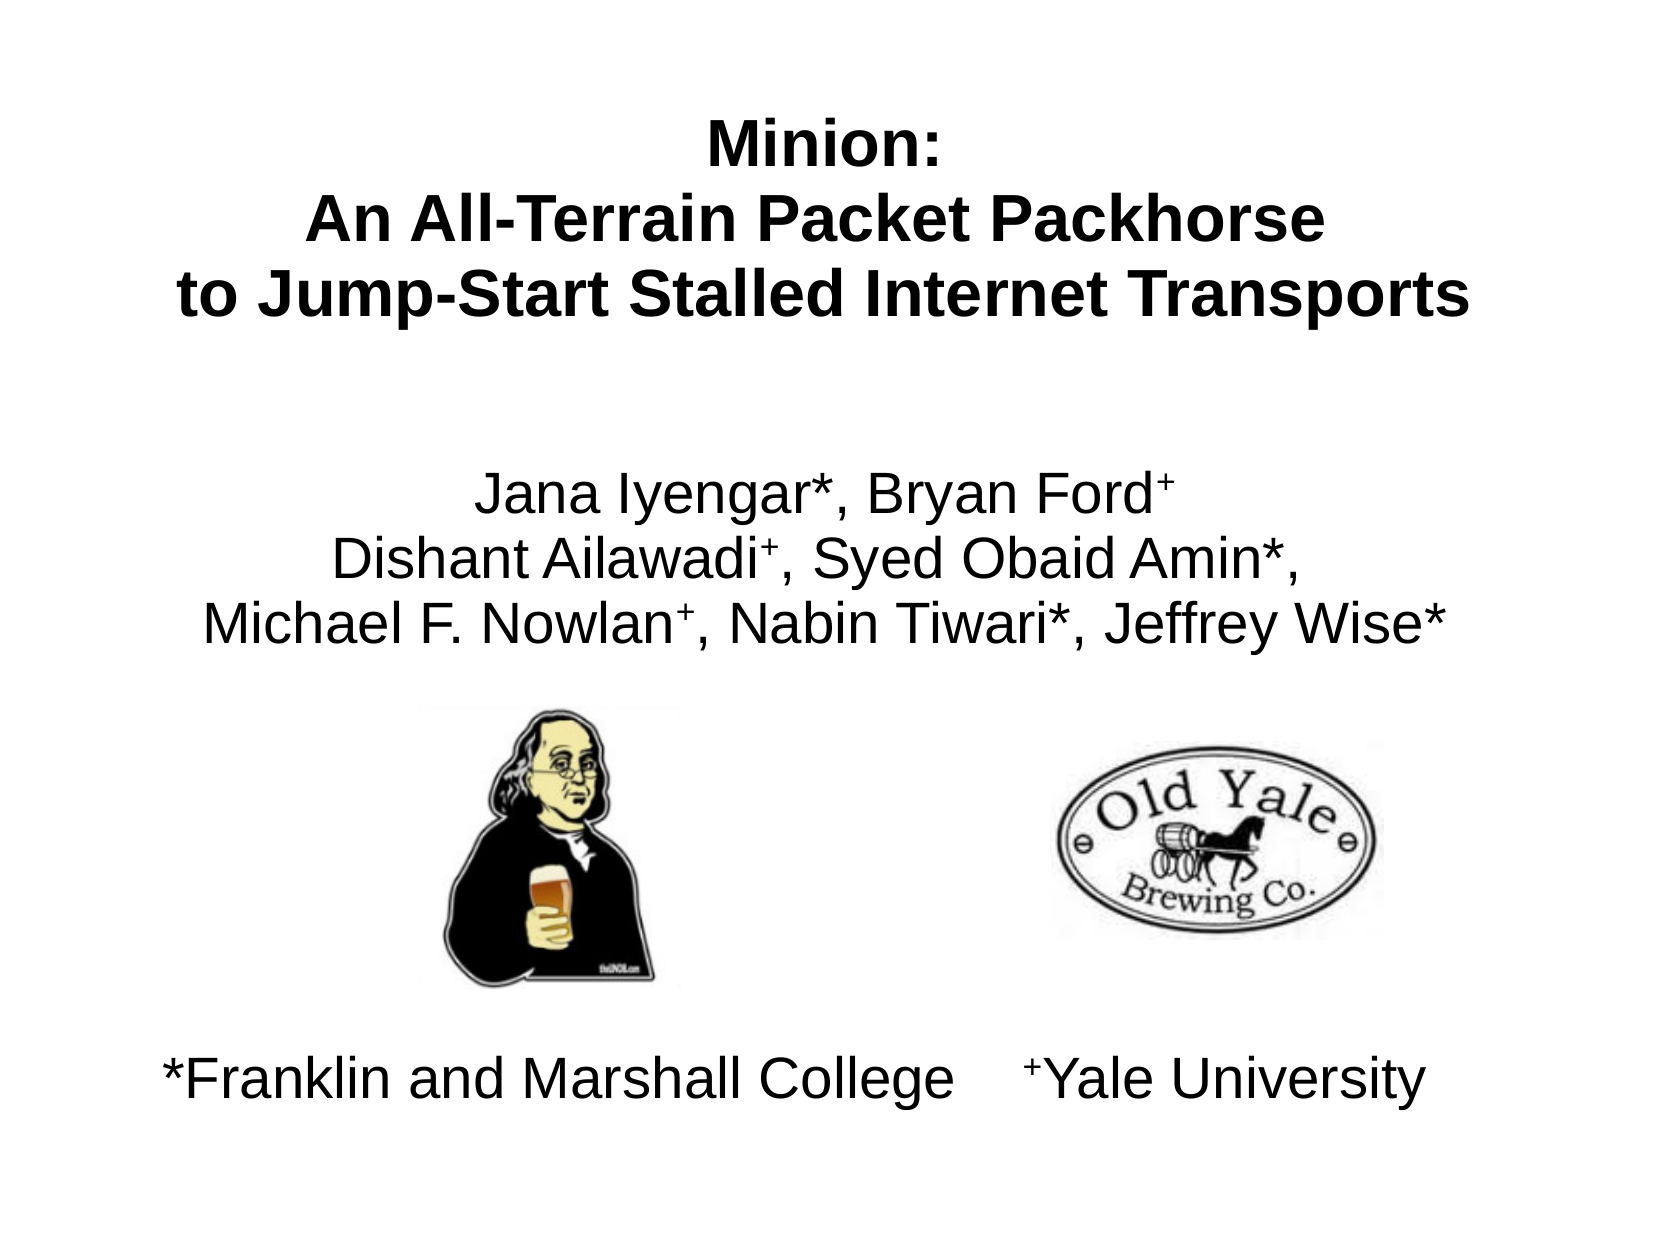

# Minion: An All-Terrain Packet Packhorse to Jump-Start Stalled Internet Transports Jana Iyengar*, Bryan Ford+ Dishant Ailawadi+, Syed Obaid Amin*, Michael F. Nowlan+, Nabin Tiwari*, Jeffrey Wise*
 *Franklin and Marshall College +Yale University